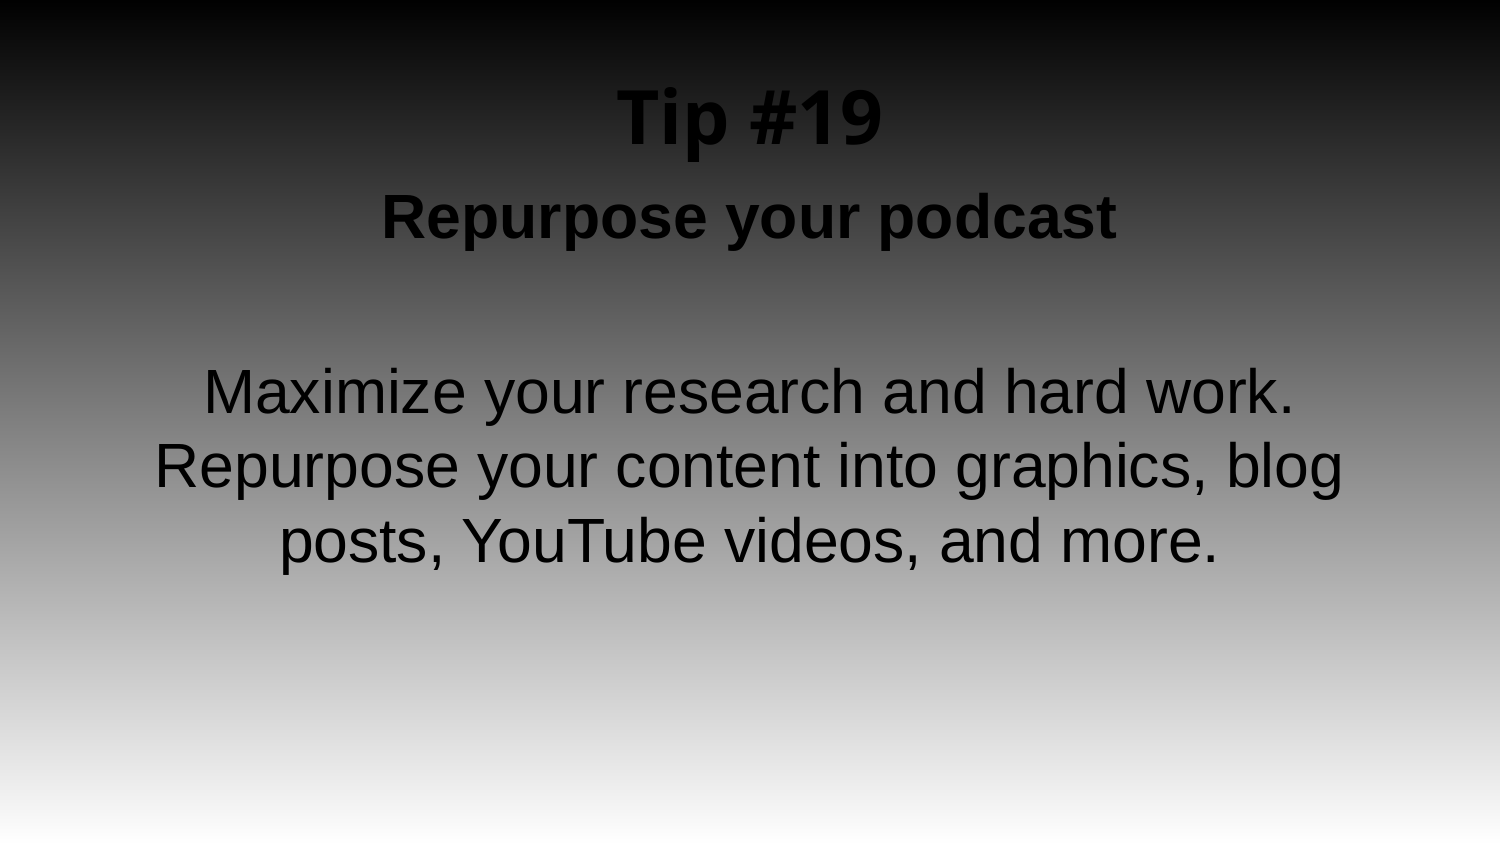

# Tip #19
Repurpose your podcast
Maximize your research and hard work. Repurpose your content into graphics, blog posts, YouTube videos, and more.